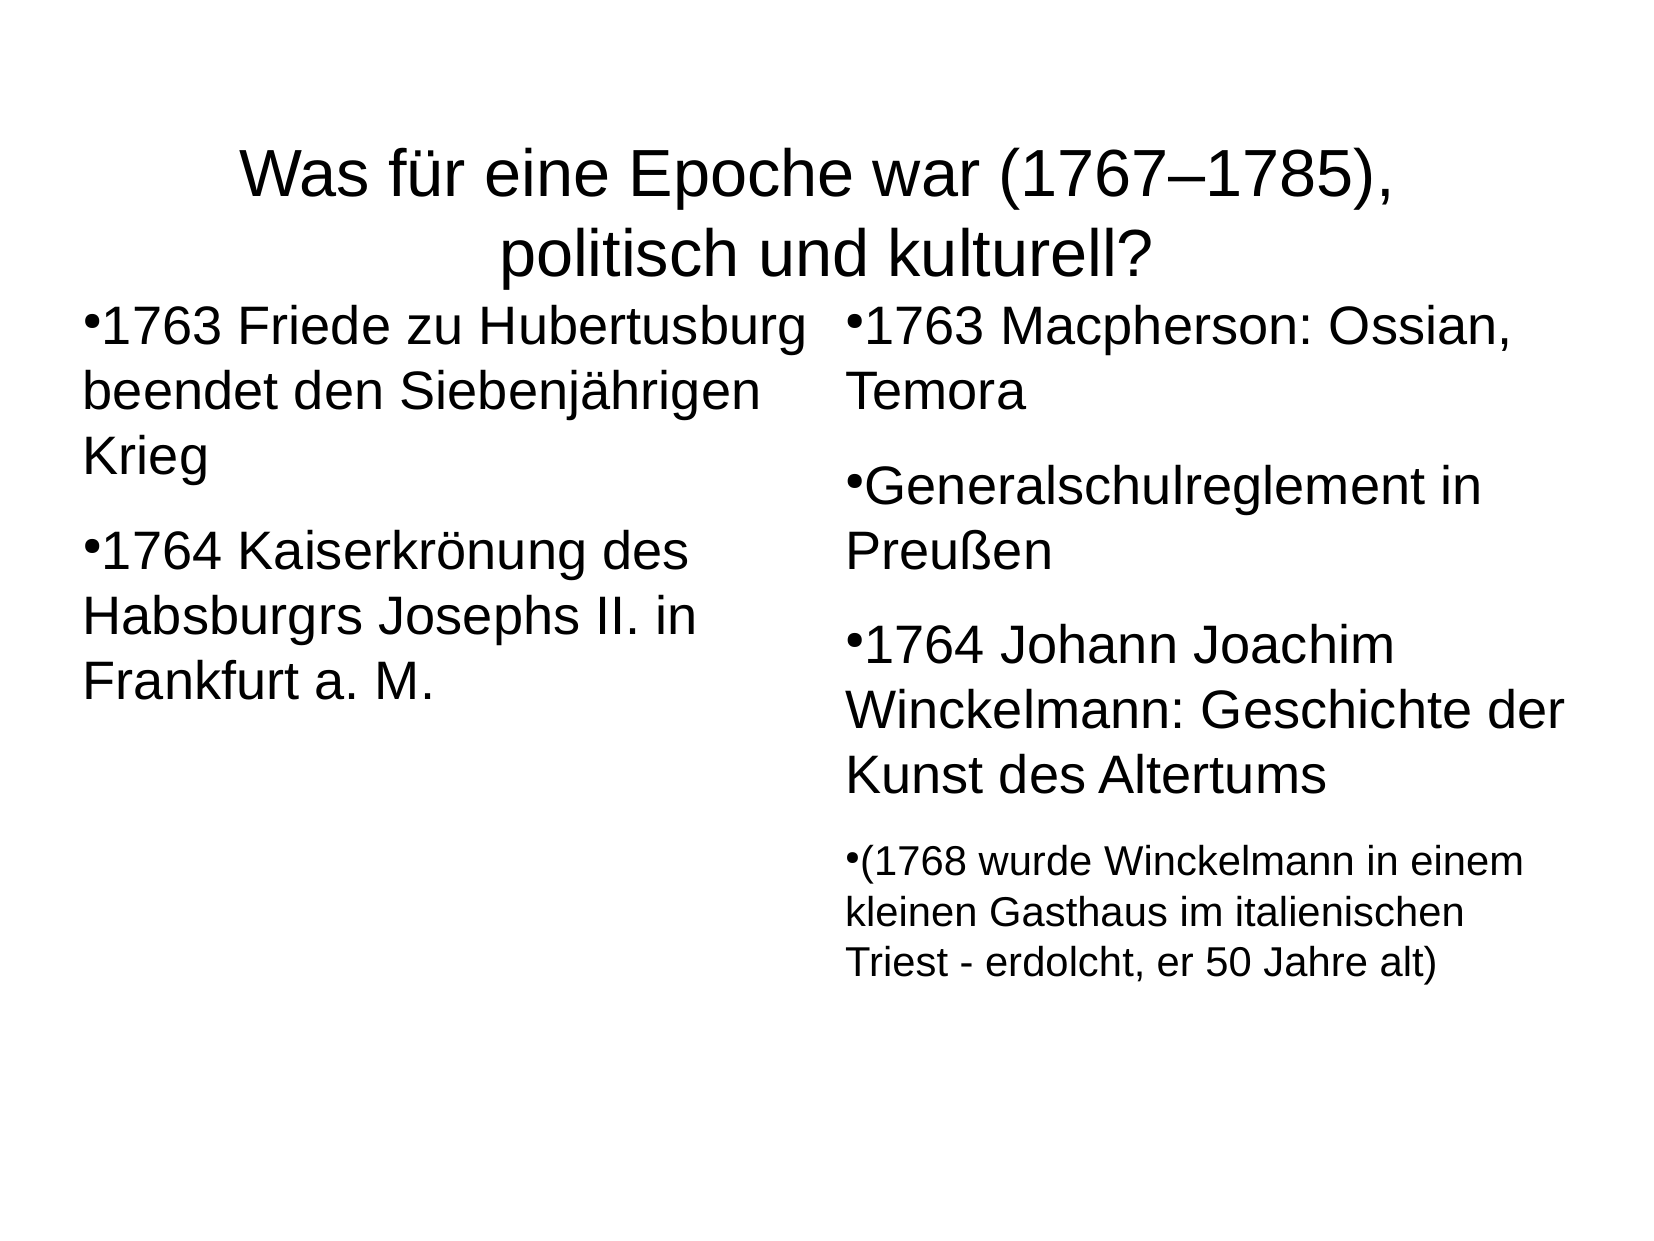

# Was für eine Epoche war (1767–1785), politisch und kulturell?
1763 Friede zu Hubertusburg beendet den Siebenjährigen Krieg
1764 Kaiserkrönung des Habsburgrs Josephs II. in Frankfurt a. M.
1763 Macpherson: Ossian, Temora
Generalschulreglement in Preußen
1764 Johann Joachim Winckelmann: Geschichte der Kunst des Altertums
(1768 wurde Winckelmann in einem kleinen Gasthaus im italienischen Triest - erdolcht, er 50 Jahre alt)